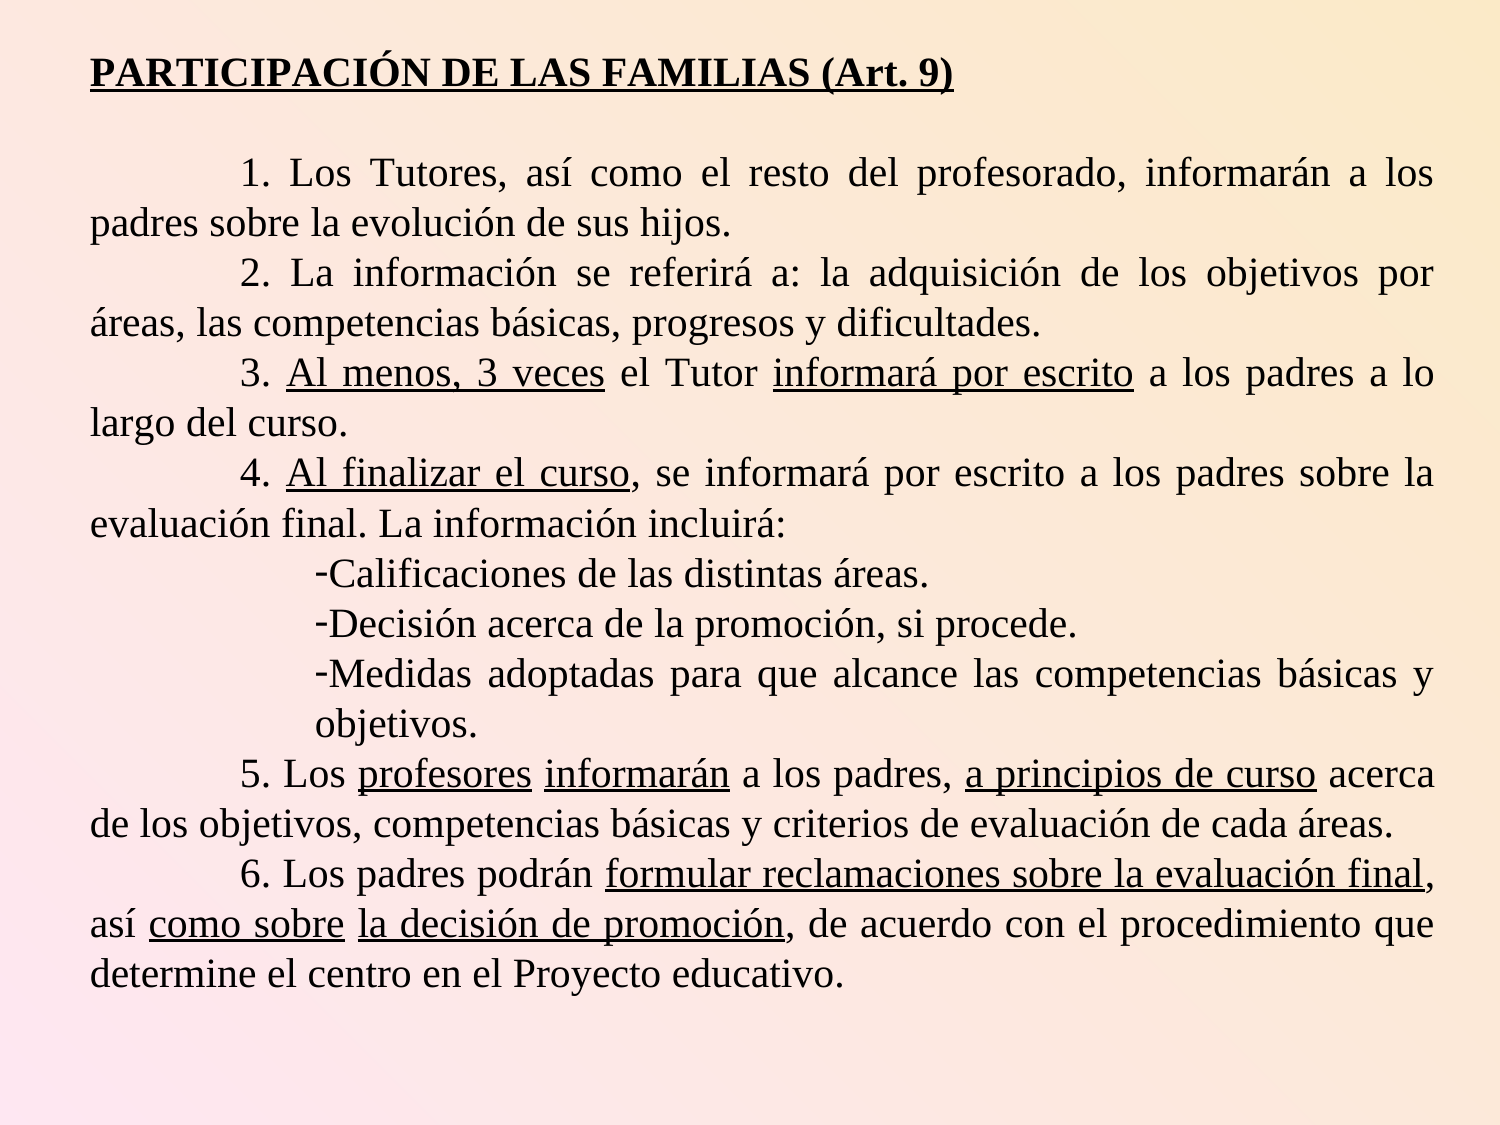

PARTICIPACIÓN DE LAS FAMILIAS (Art. 9)
	1. Los Tutores, así como el resto del profesorado, informarán a los padres sobre la evolución de sus hijos.
	2. La información se referirá a: la adquisición de los objetivos por áreas, las competencias básicas, progresos y dificultades.
	3. Al menos, 3 veces el Tutor informará por escrito a los padres a lo largo del curso.
	4. Al finalizar el curso, se informará por escrito a los padres sobre la evaluación final. La información incluirá:
Calificaciones de las distintas áreas.
Decisión acerca de la promoción, si procede.
Medidas adoptadas para que alcance las competencias básicas y objetivos.
	5. Los profesores informarán a los padres, a principios de curso acerca de los objetivos, competencias básicas y criterios de evaluación de cada áreas.
	6. Los padres podrán formular reclamaciones sobre la evaluación final, así como sobre la decisión de promoción, de acuerdo con el procedimiento que determine el centro en el Proyecto educativo.